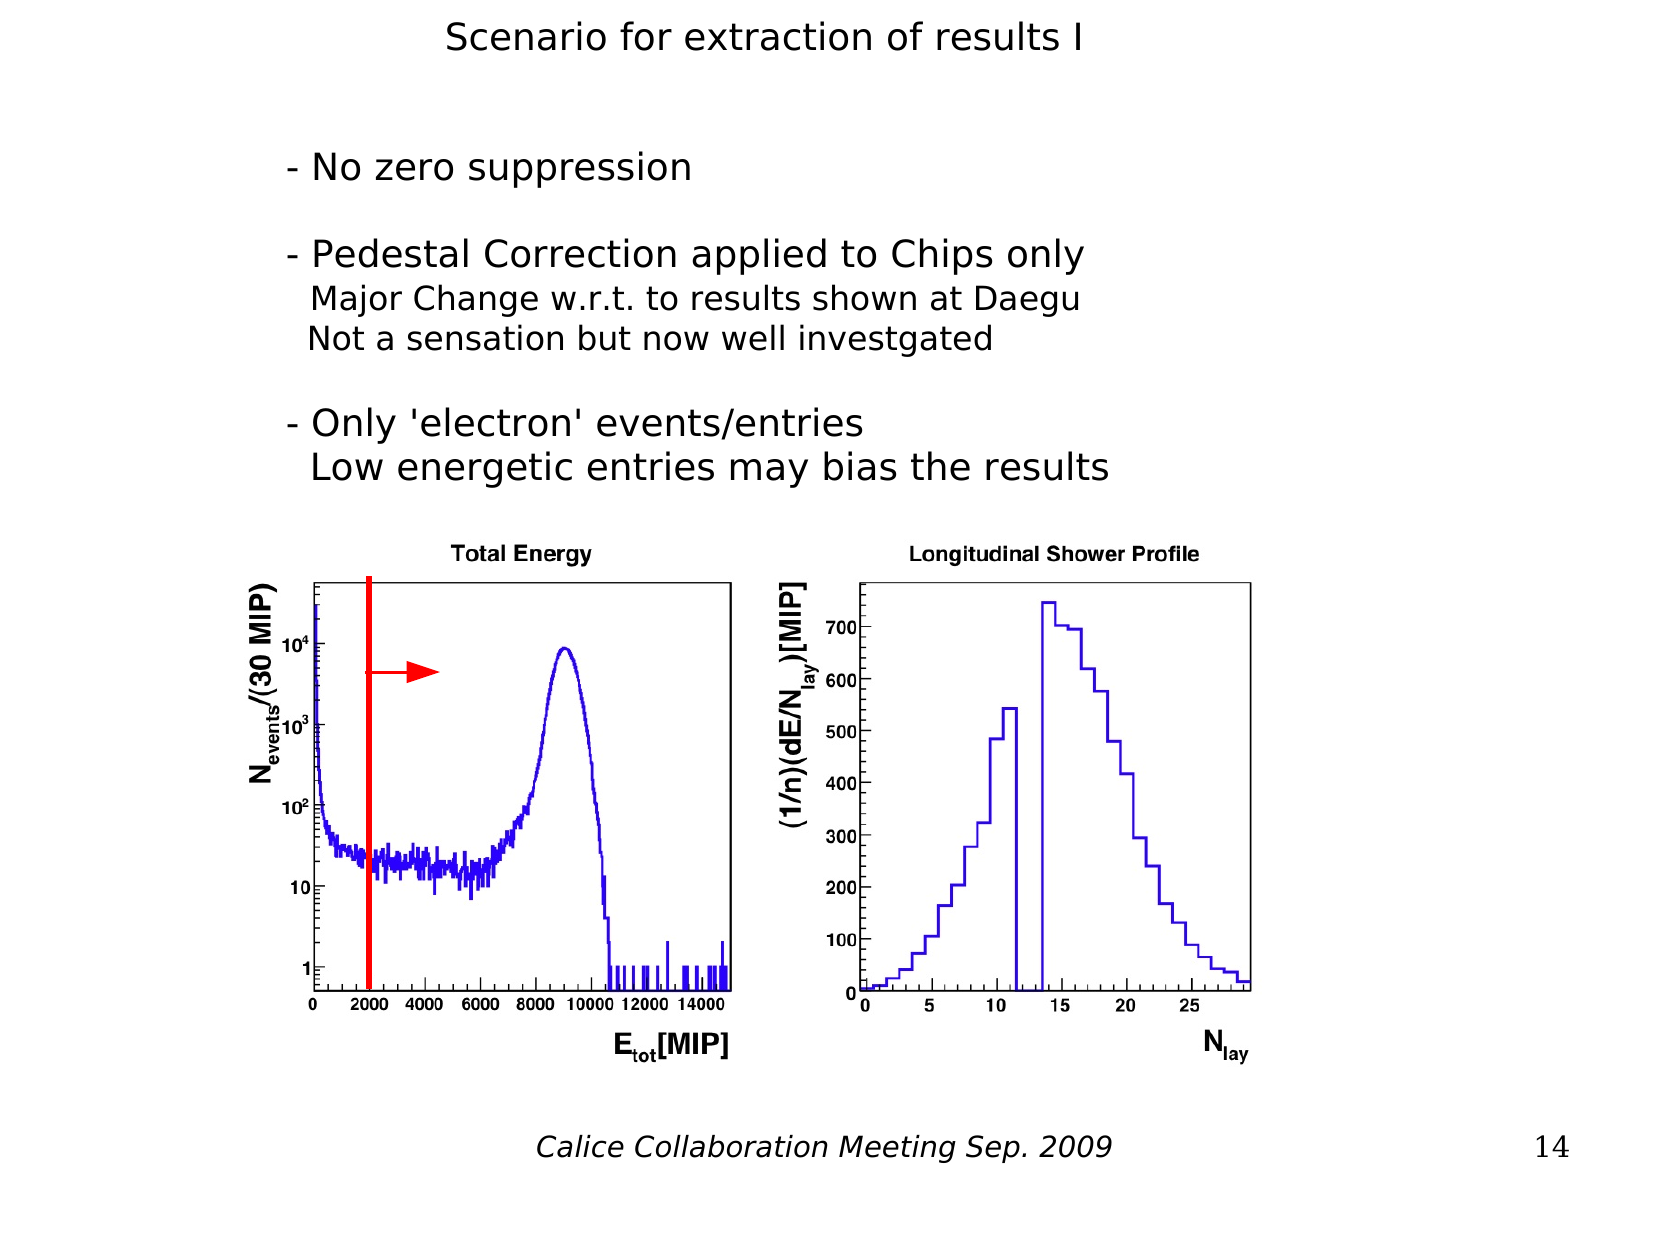

Scenario for extraction of results I
- No zero suppression
- Pedestal Correction applied to Chips only
 Major Change w.r.t. to results shown at Daegu
 Not a sensation but now well investgated
- Only 'electron' events/entries
 Low energetic entries may bias the results
14